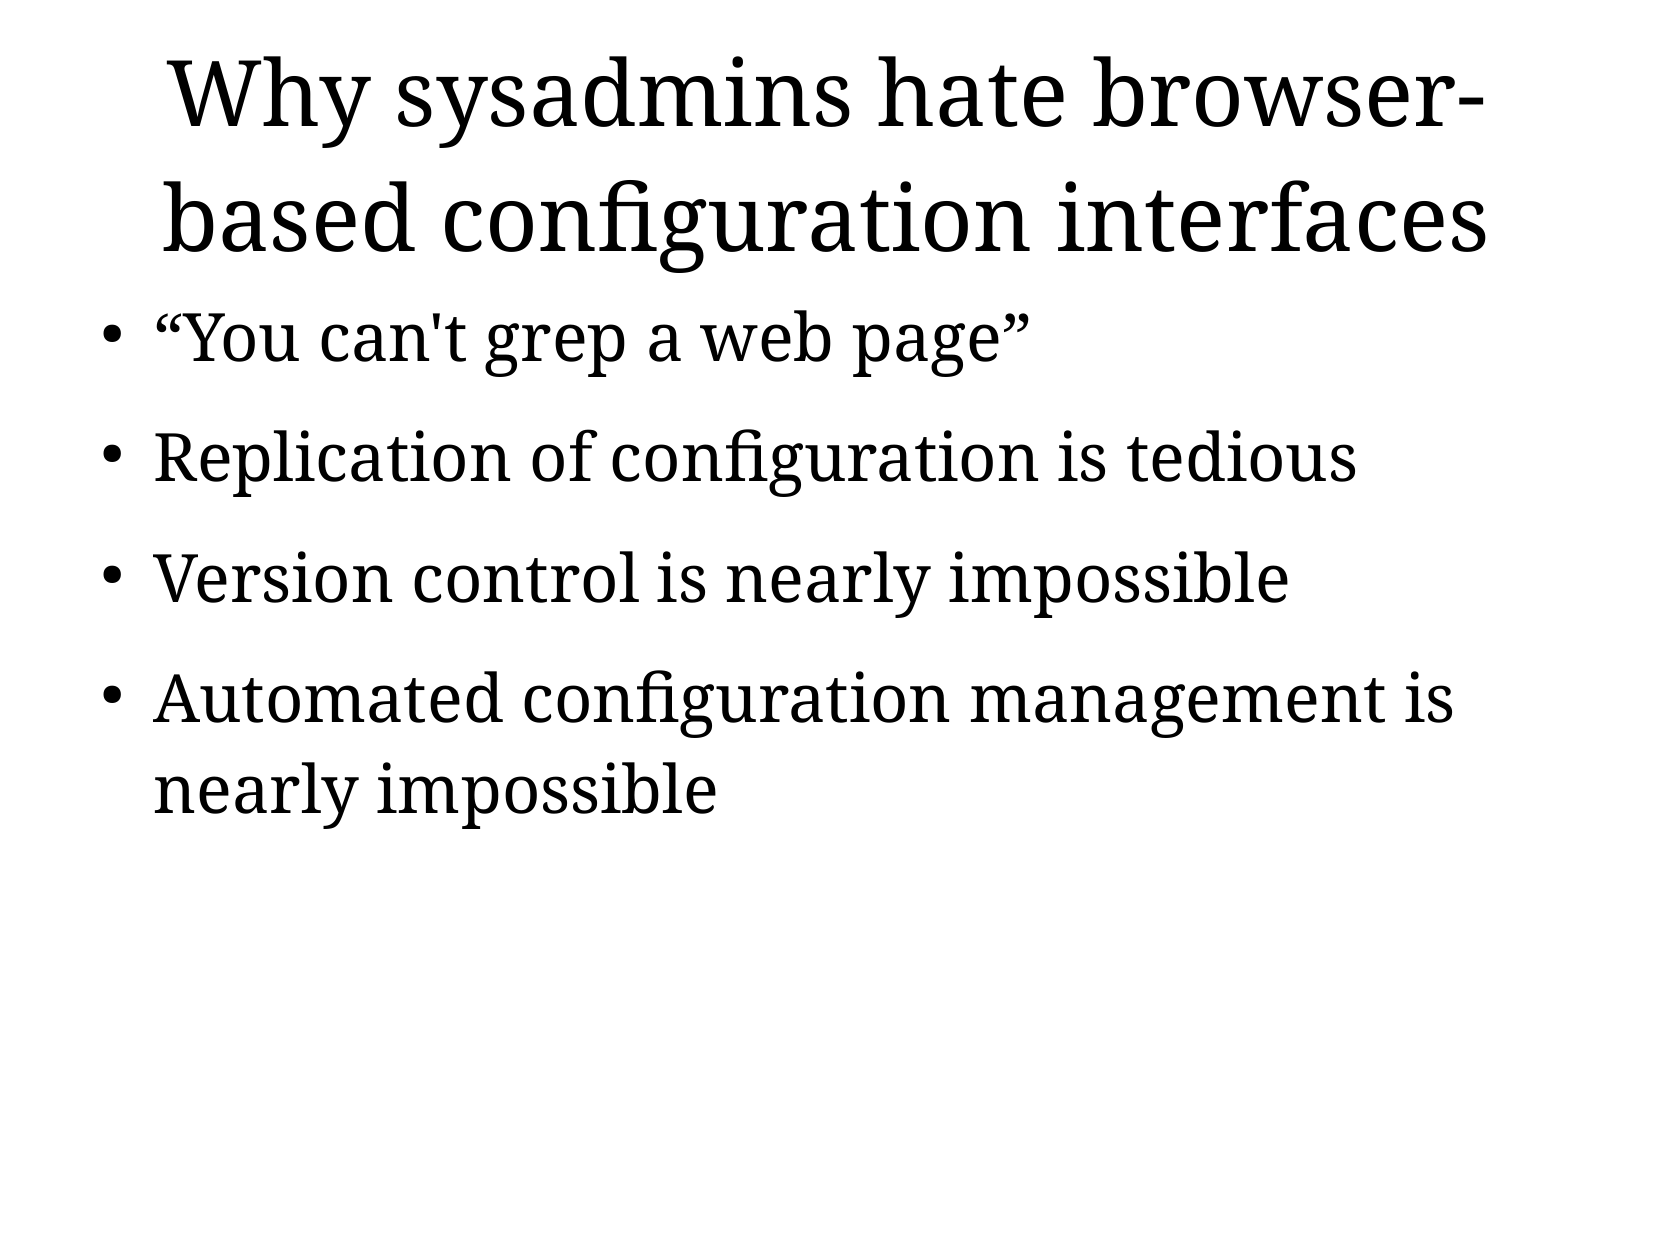

# Why sysadmins hate browser-based configuration interfaces
“You can't grep a web page”
Replication of configuration is tedious
Version control is nearly impossible
Automated configuration management is nearly impossible